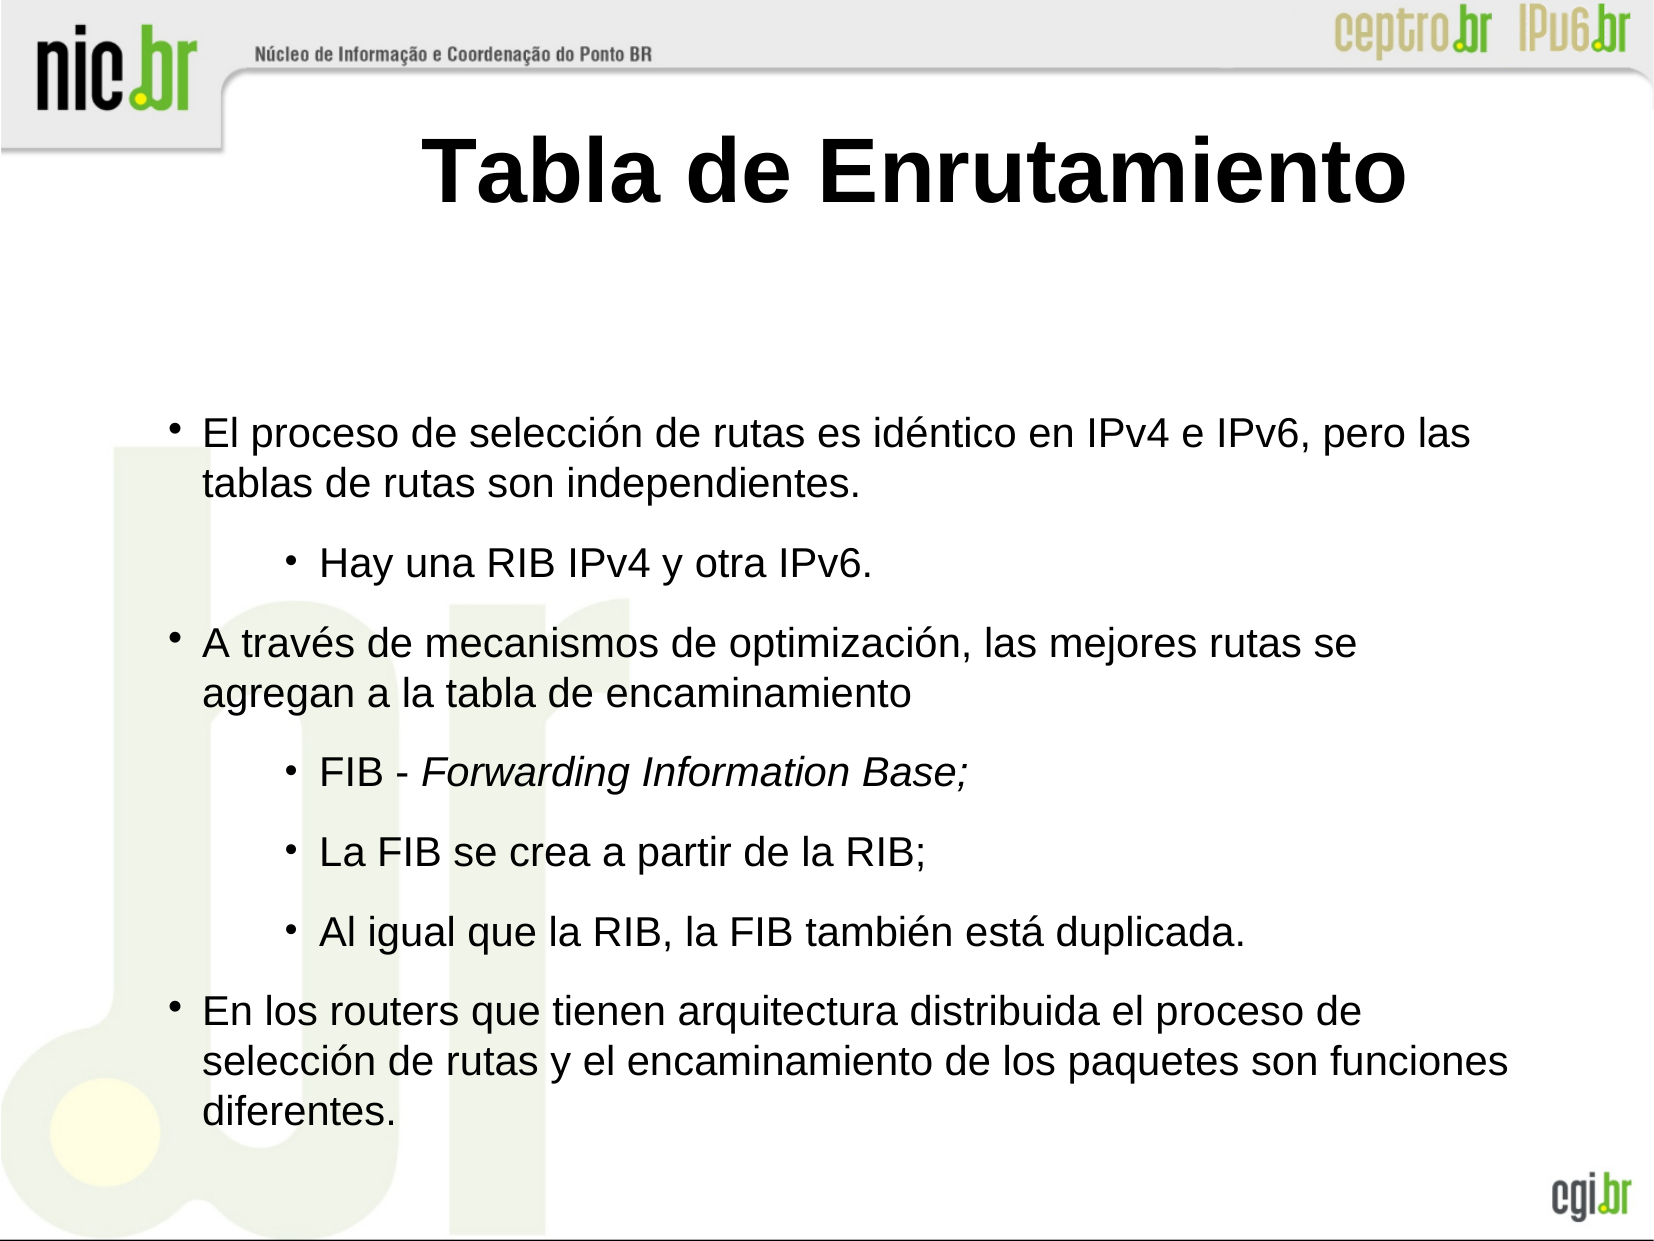

Tabla de Enrutamiento
El proceso de selección de rutas es idéntico en IPv4 e IPv6, pero las tablas de rutas son independientes.
Hay una RIB IPv4 y otra IPv6.
A través de mecanismos de optimización, las mejores rutas se agregan a la tabla de encaminamiento
FIB - Forwarding Information Base;
La FIB se crea a partir de la RIB;
Al igual que la RIB, la FIB también está duplicada.
En los routers que tienen arquitectura distribuida el proceso de selección de rutas y el encaminamiento de los paquetes son funciones diferentes.